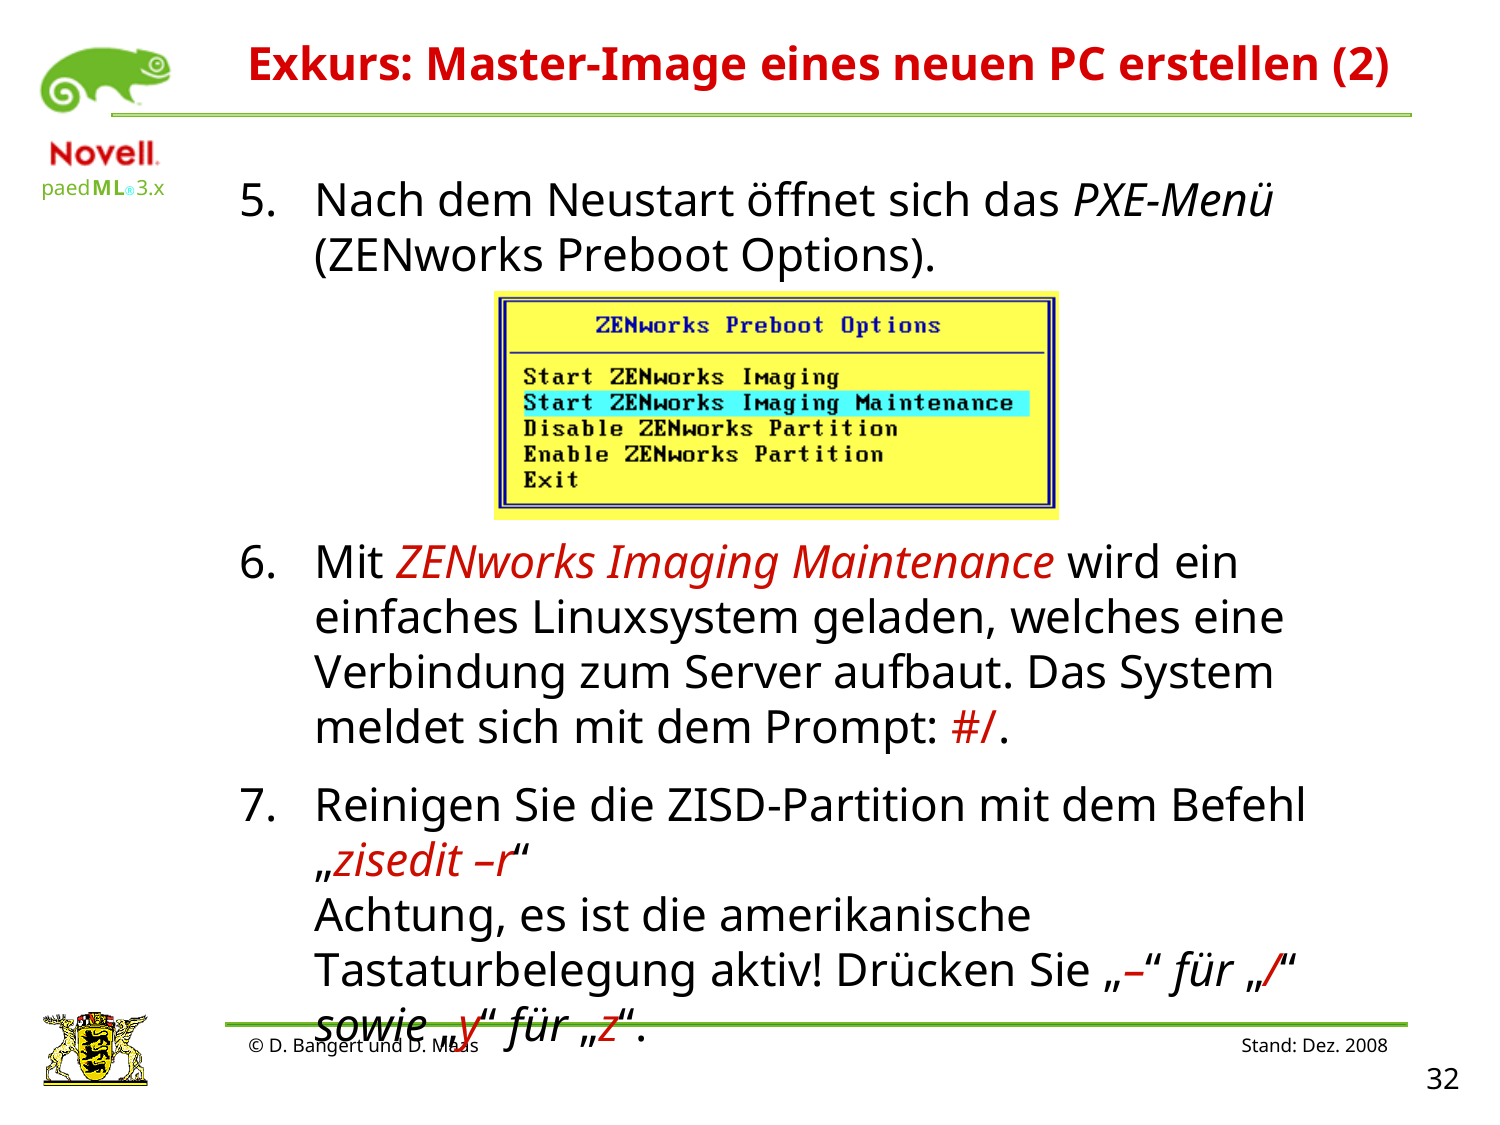

# Exkurs: Master-Image eines neuen PC erstellen (2)‏
5. 	Nach dem Neustart öffnet sich das PXE-Menü (ZENworks Preboot Options).
6. 	Mit ZENworks Imaging Maintenance wird ein einfaches Linuxsystem geladen, welches eine Verbindung zum Server aufbaut. Das System meldet sich mit dem Prompt: #/.
Reinigen Sie die ZISD-Partition mit dem Befehl „zisedit –r“
Achtung, es ist die amerikanische Tastaturbelegung aktiv! Drücken Sie „–“ für „/“ sowie „y“ für „z“.
© D. Bangert und D. Maas
Dez. 2008
32